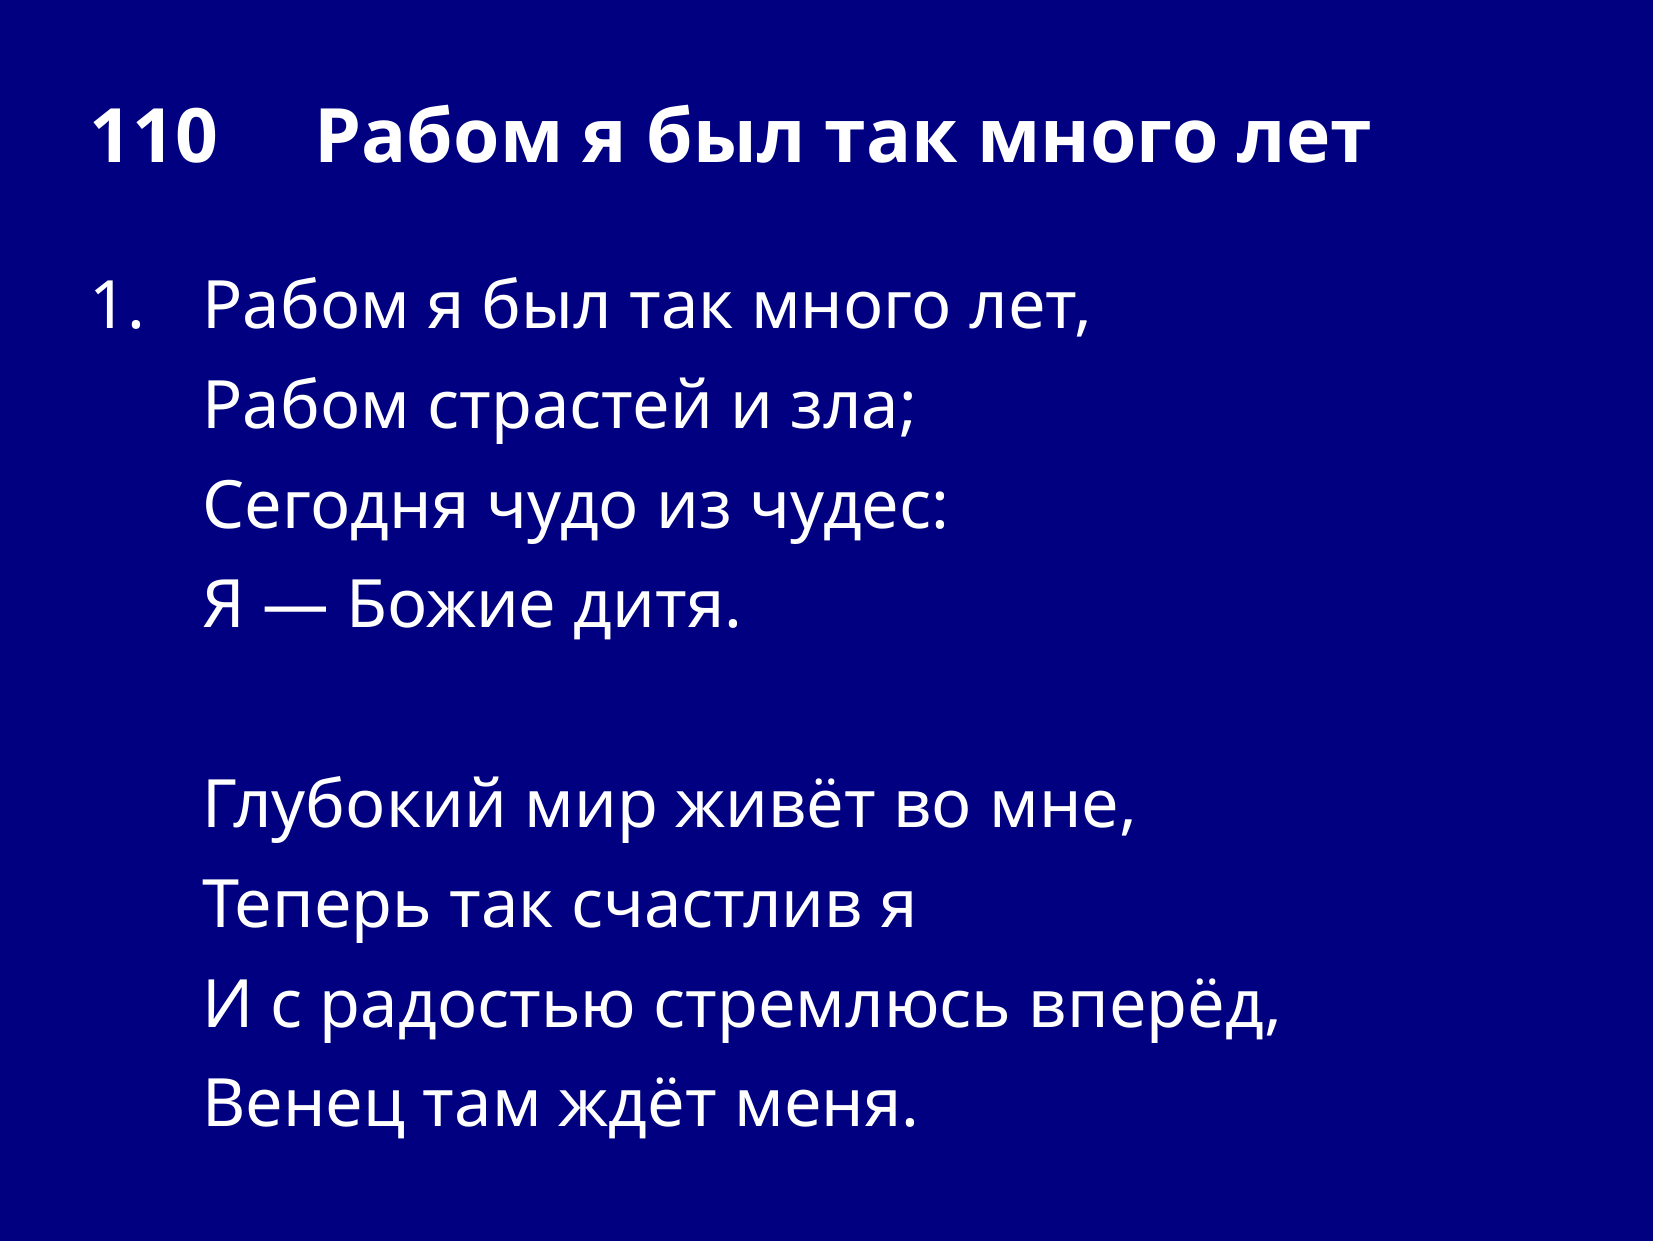

110	Рабом я был так много лет
1.	Рабом я был так много лет,
	Рабом страстей и зла;
	Сегодня чудо из чудес:
	Я — Божие дитя.
	Глубокий мир живёт во мне,
	Теперь так счастлив я
	И с радостью стремлюсь вперёд,
	Венец там ждёт меня.